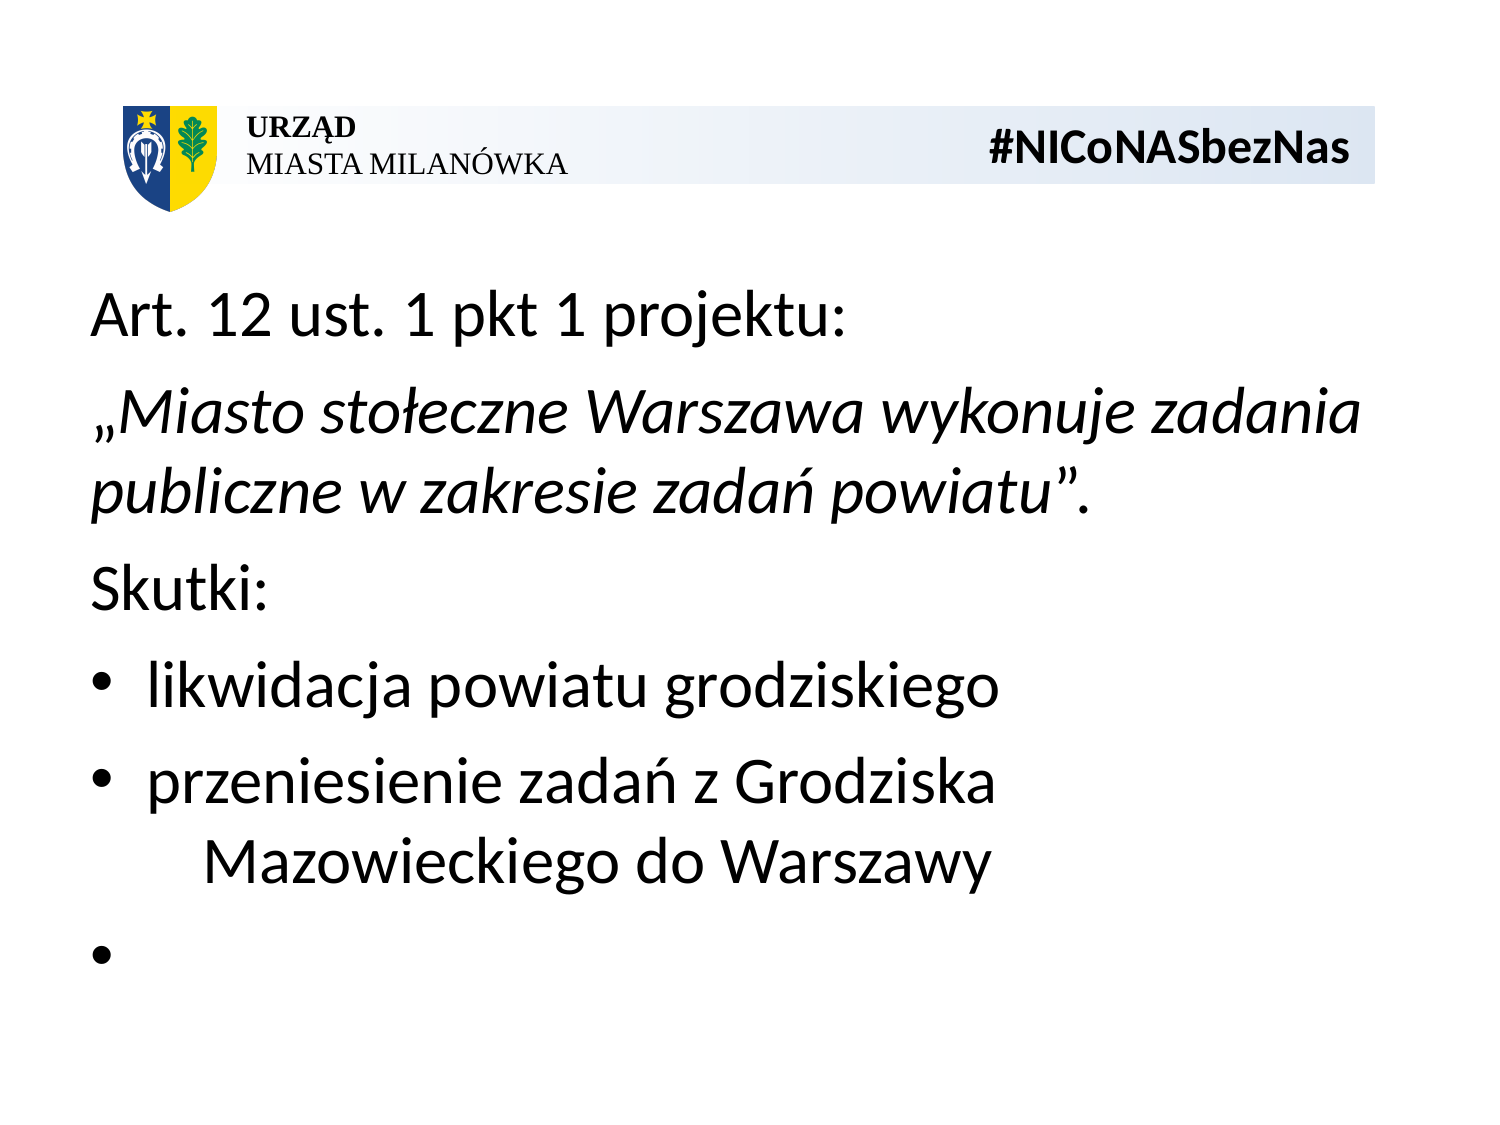

Urząd
Miasta Milanówka
#NICoNASbezNas
# Art. 12 ust. 1 pkt 1 projektu:
„Miasto stołeczne Warszawa wykonuje zadania publiczne w zakresie zadań powiatu”.
Skutki:
likwidacja powiatu grodziskiego
przeniesienie zadań z Grodziska Mazowieckiego do Warszawy